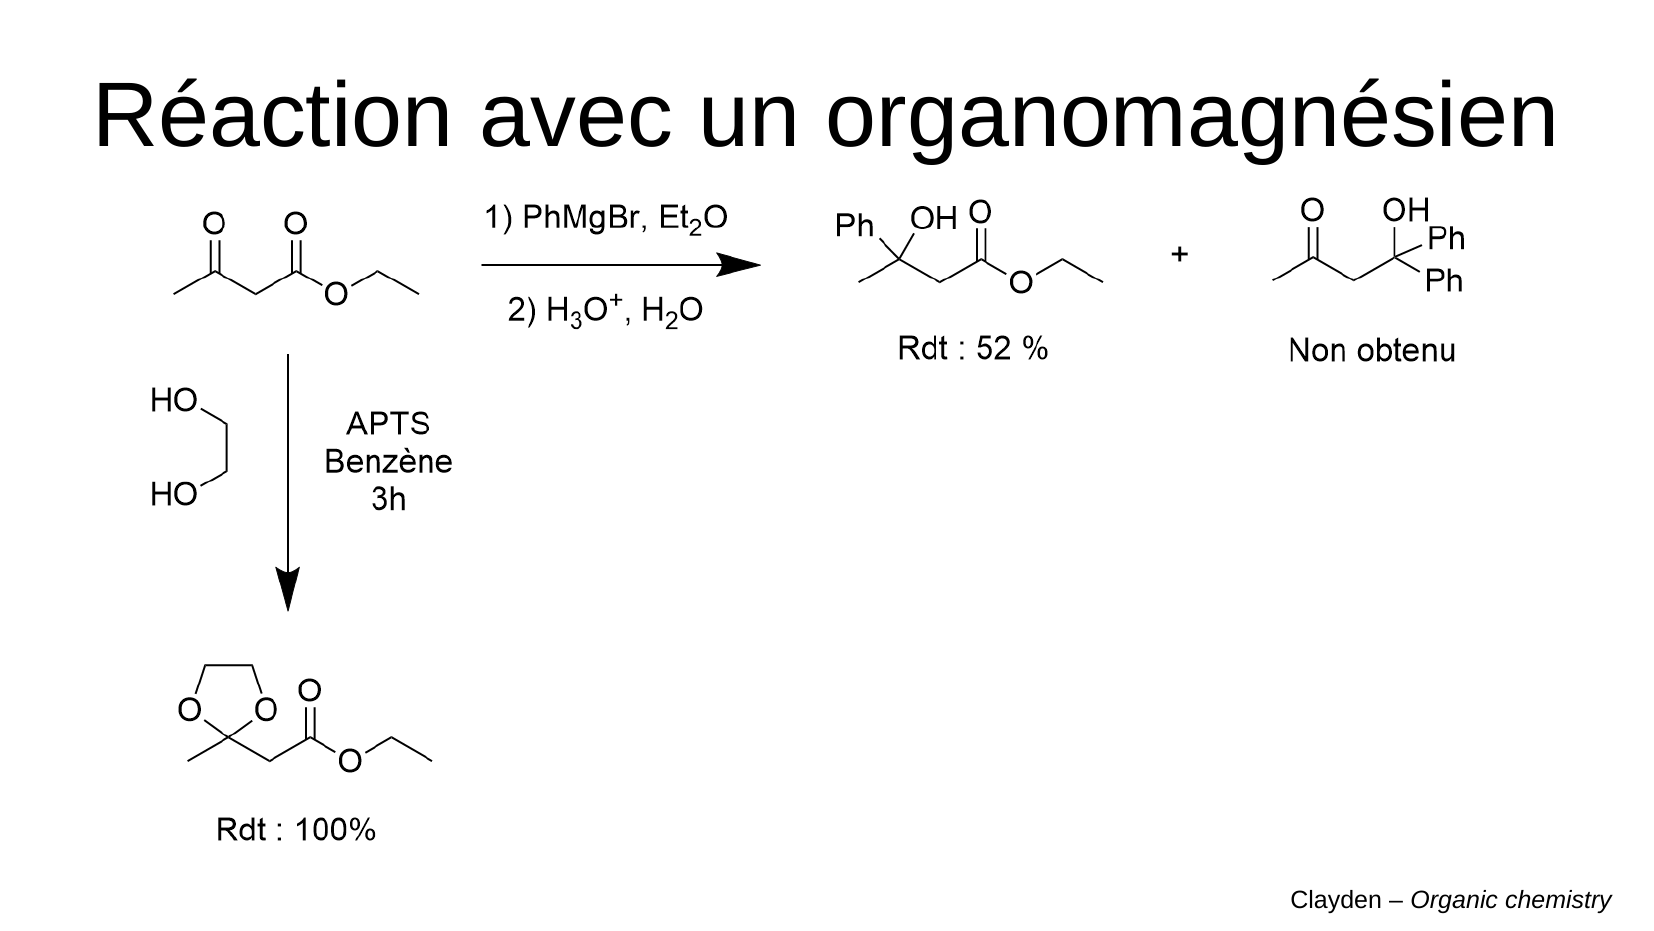

# Réaction avec un organomagnésien
Clayden – Organic chemistry